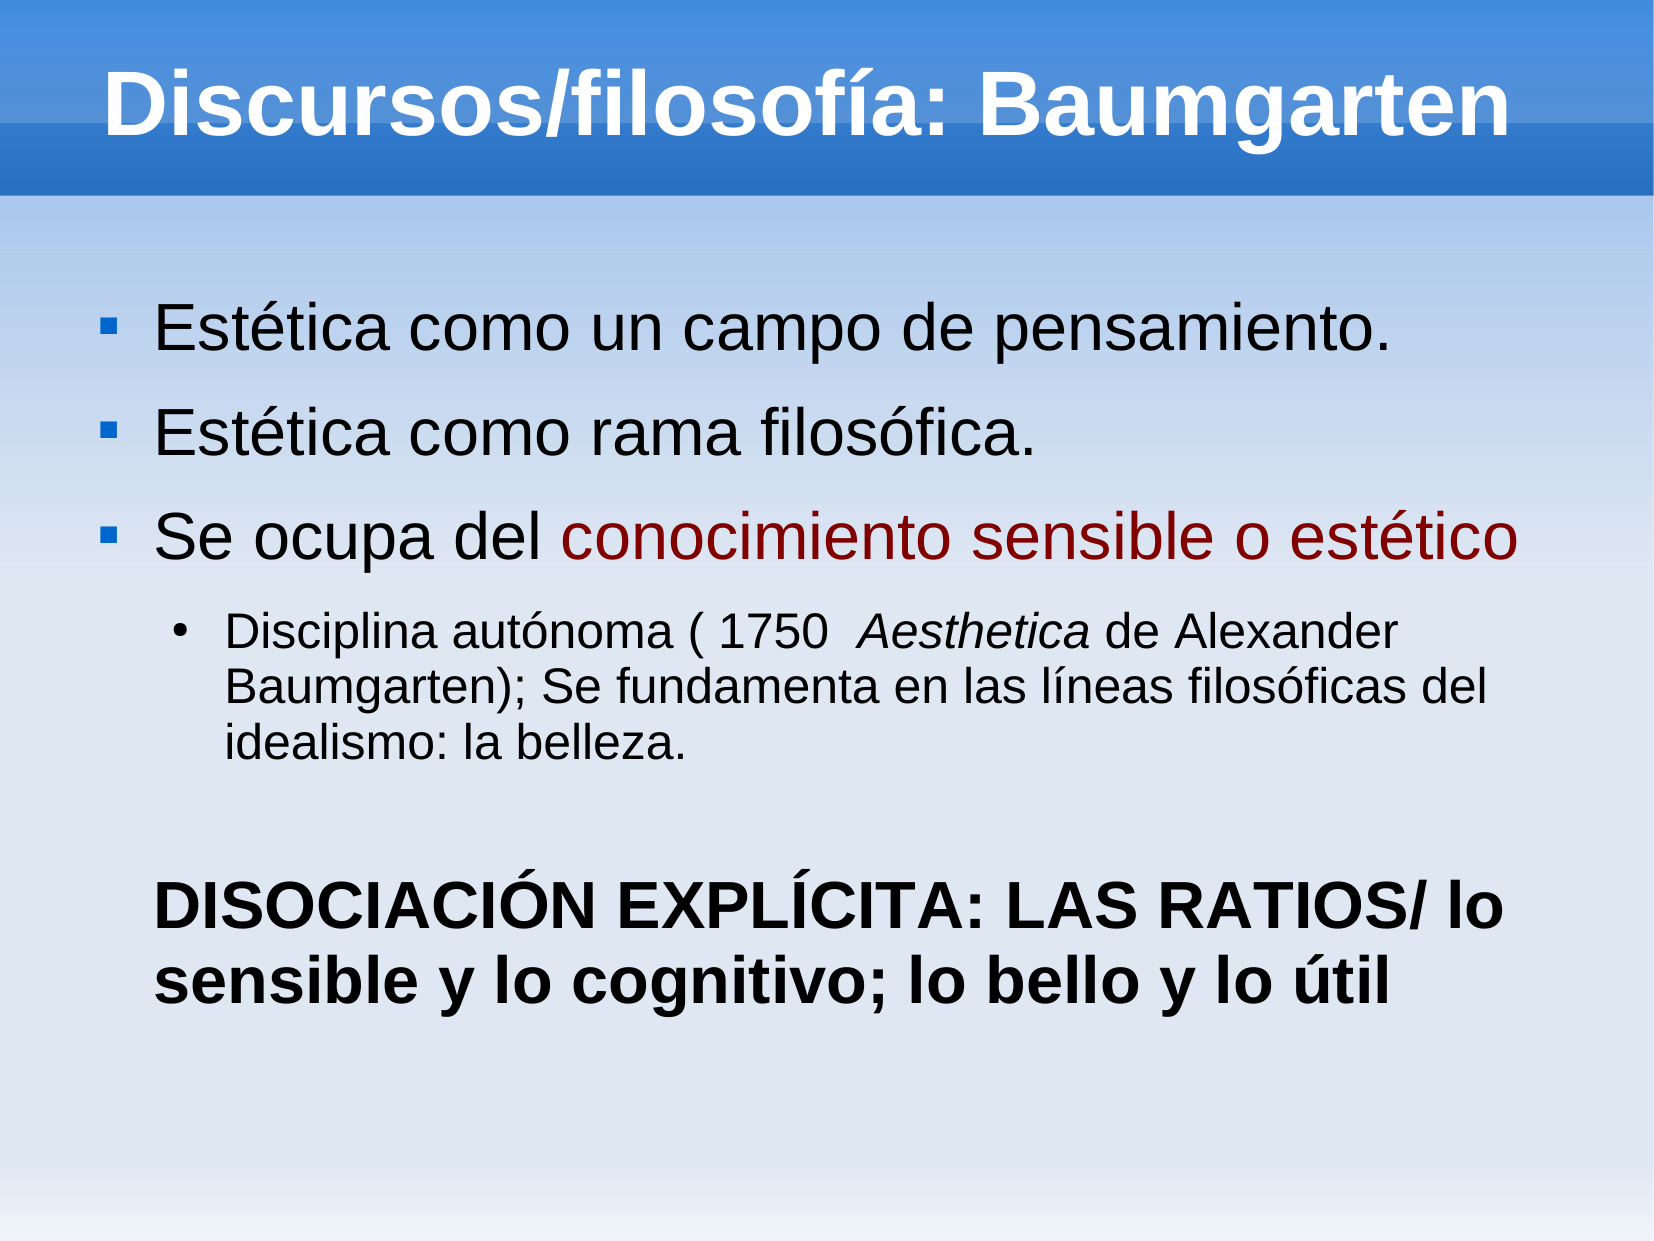

# Discursos/filosofía: Baumgarten
Estética como un campo de pensamiento.
Estética como rama filosófica.
Se ocupa del conocimiento sensible o estético
Disciplina autónoma ( 1750 Aesthetica de Alexander Baumgarten); Se fundamenta en las líneas filosóficas del idealismo: la belleza.
DISOCIACIÓN EXPLÍCITA: LAS RATIOS/ lo sensible y lo cognitivo; lo bello y lo útil